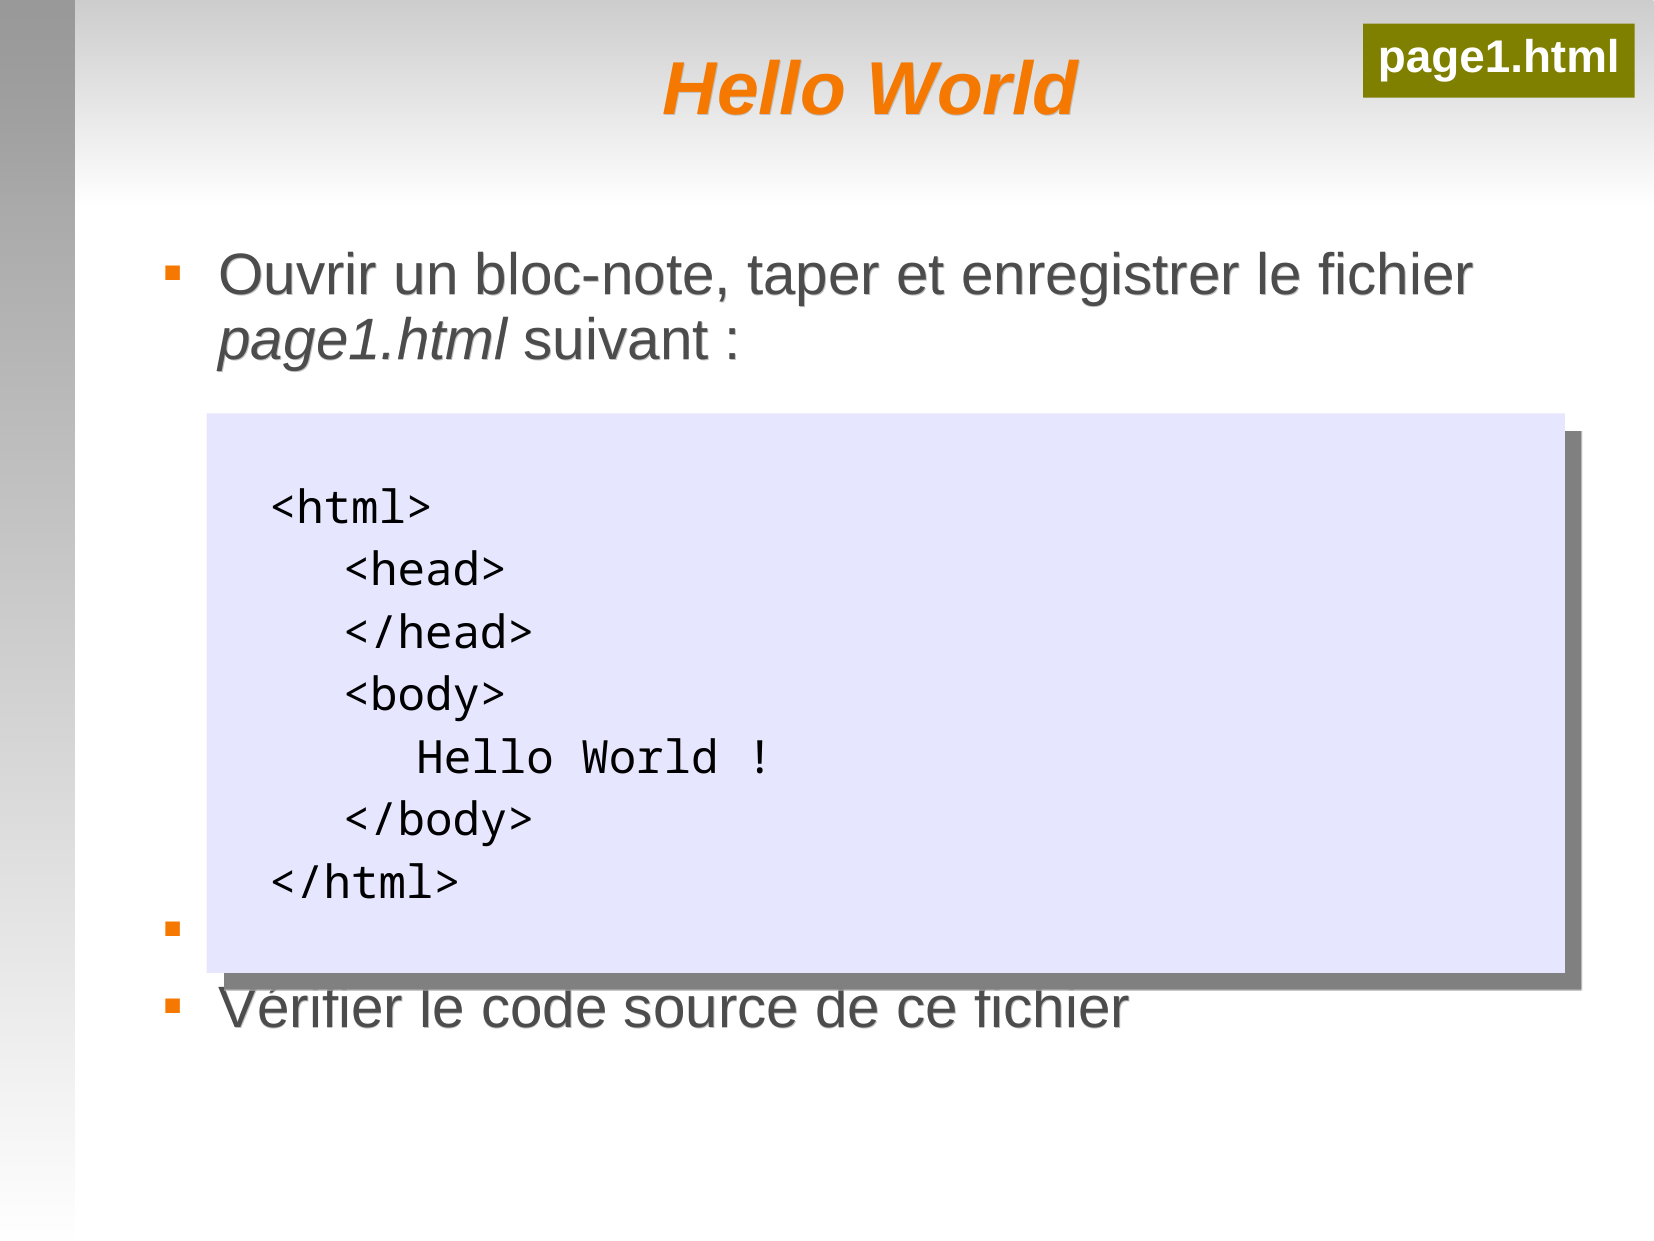

# Hello World
page1.html
Ouvrir un bloc-note, taper et enregistrer le fichier page1.html suivant :
Ouvrir ce fichier avec votre navigateur Firefox
Vérifier le code source de ce fichier
<html>
	<head>
	</head>
	<body>
		Hello World !
	</body>
</html>